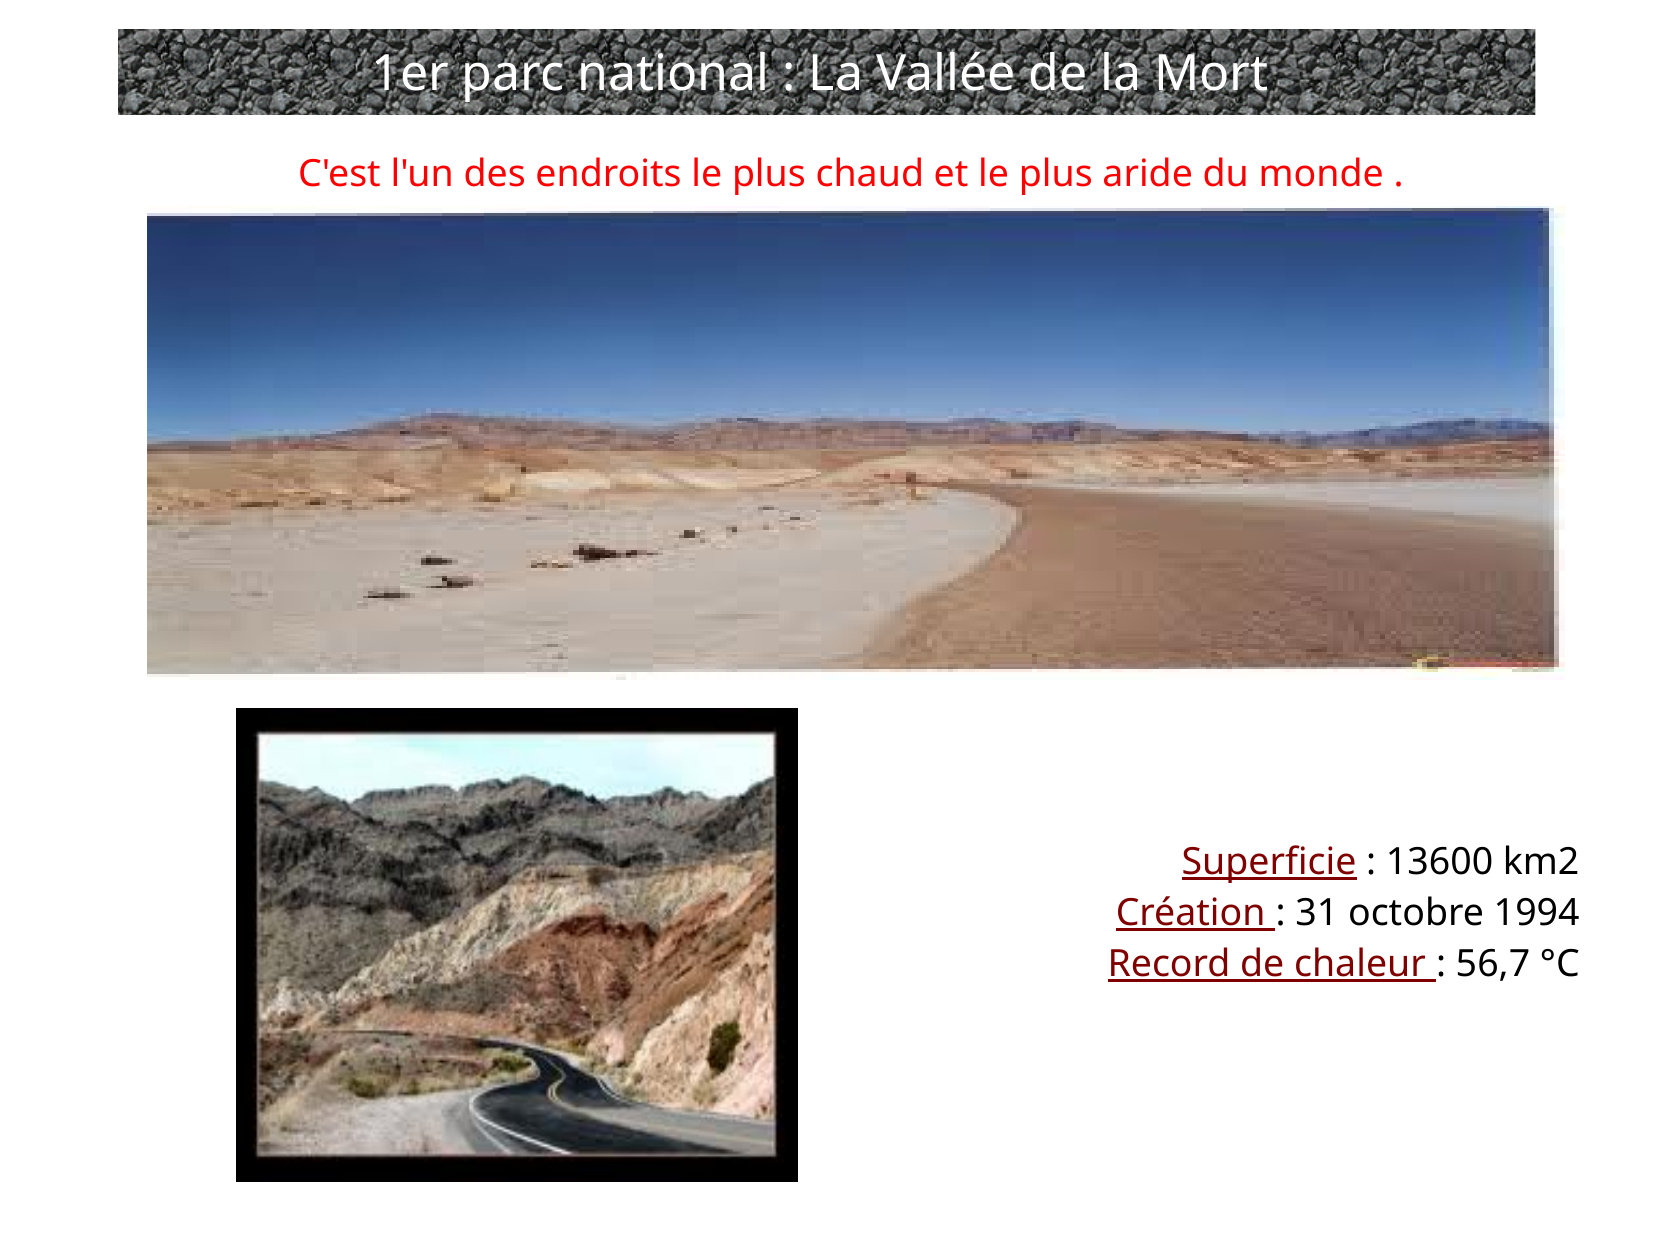

1er parc national : La Vallée de la Mort
C'est l'un des endroits le plus chaud et le plus aride du monde .
Superficie : 13600 km2
Création : 31 octobre 1994
Record de chaleur : 56,7 °C